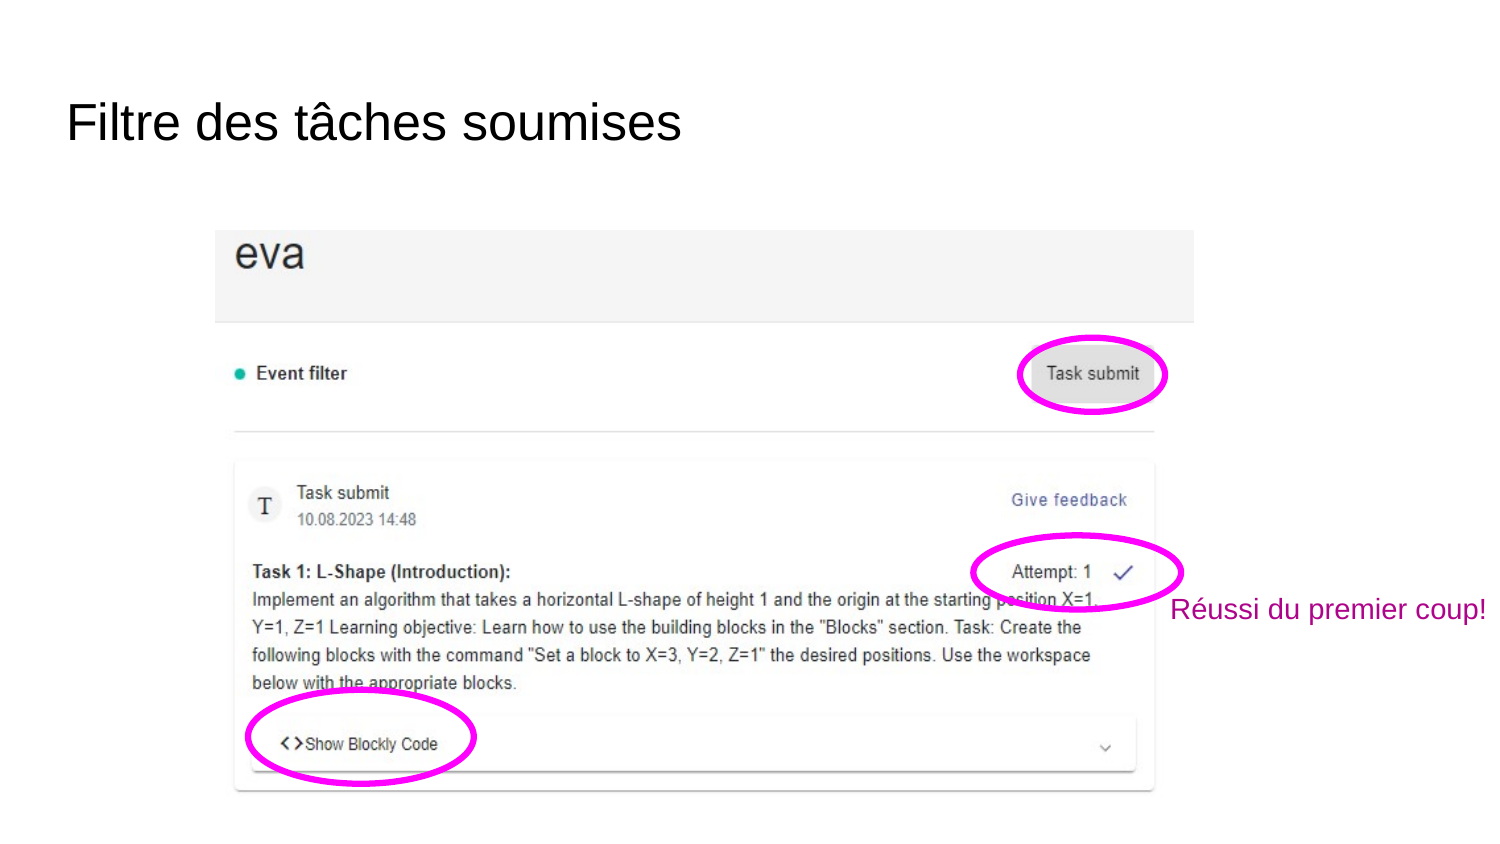

# Filtre des tâches soumises
Réussi du premier coup!